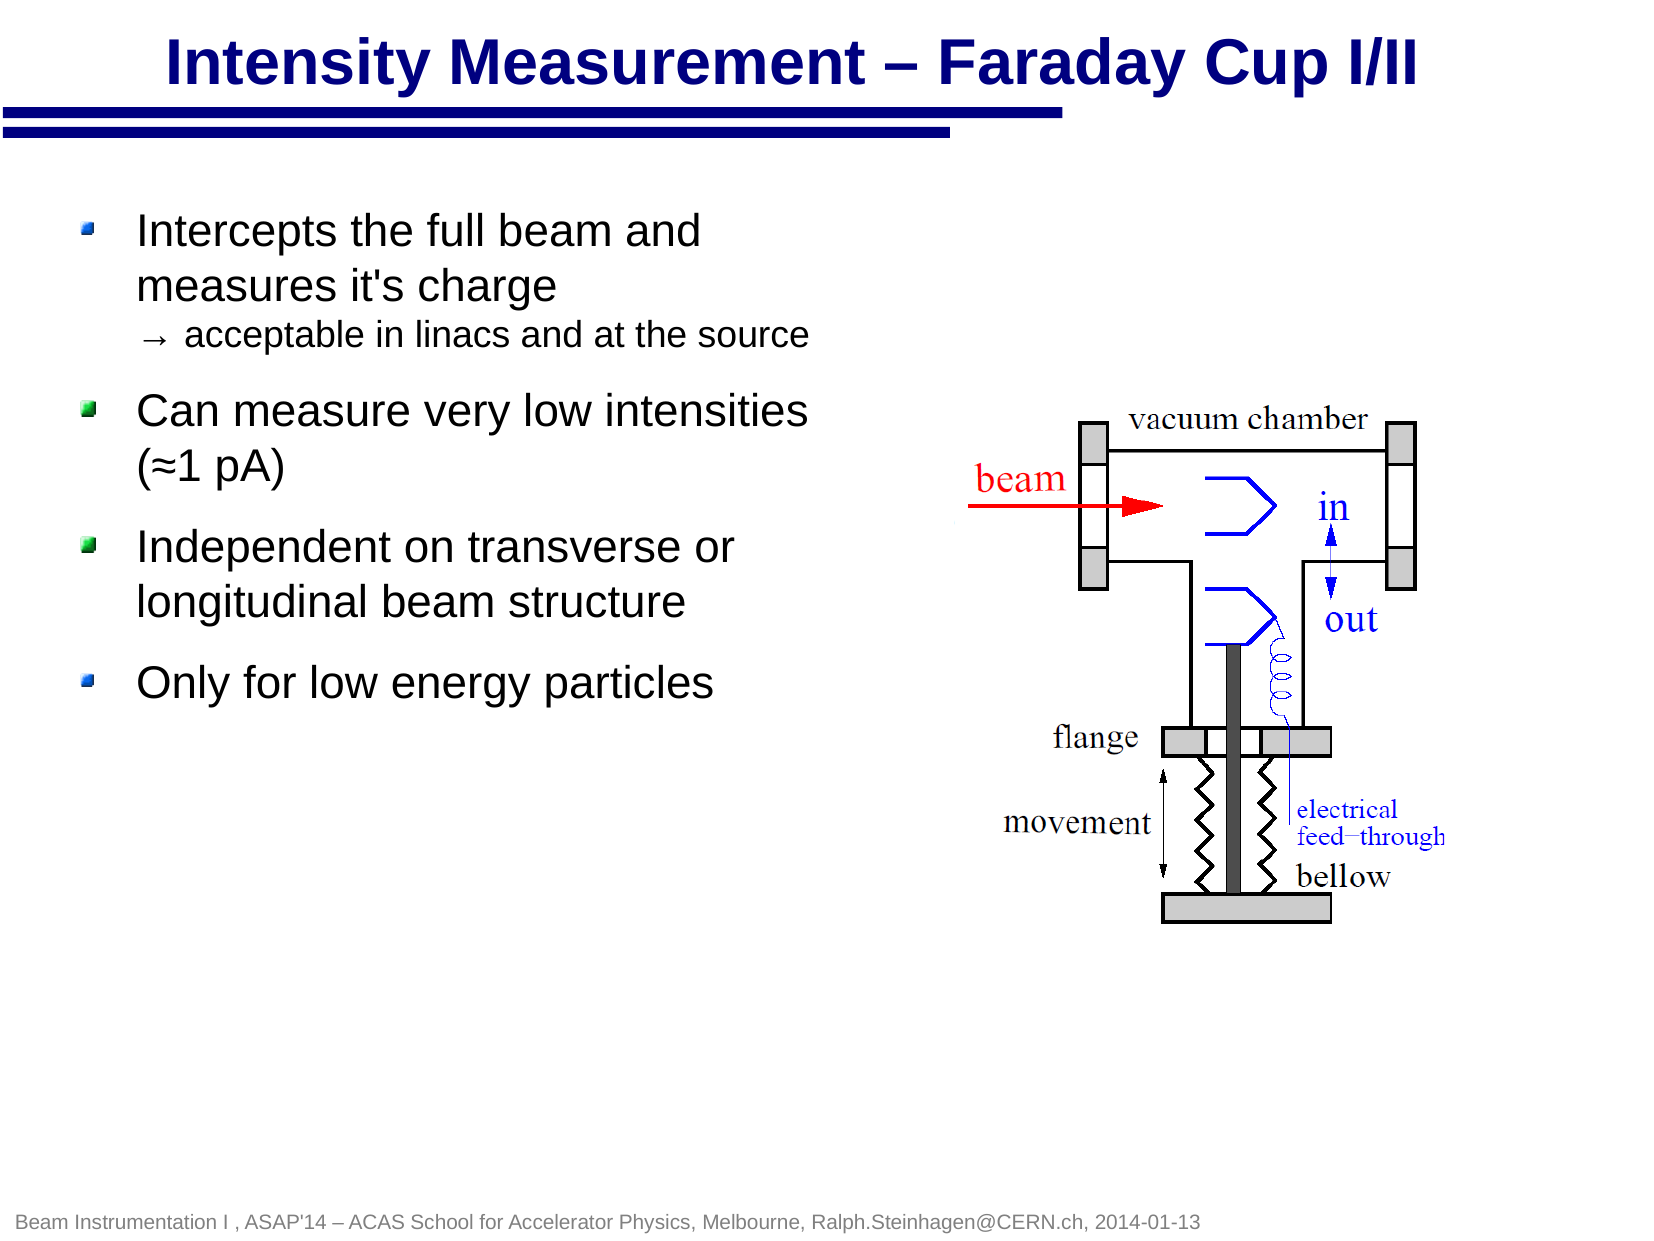

Intensity Measurement – Faraday Cup I/II
# Intercepts the full beam and measures it's charge 	 → acceptable in linacs and at the source
Can measure very low intensities (≈1 pA)
Independent on transverse or longitudinal beam structure
Only for low energy particles